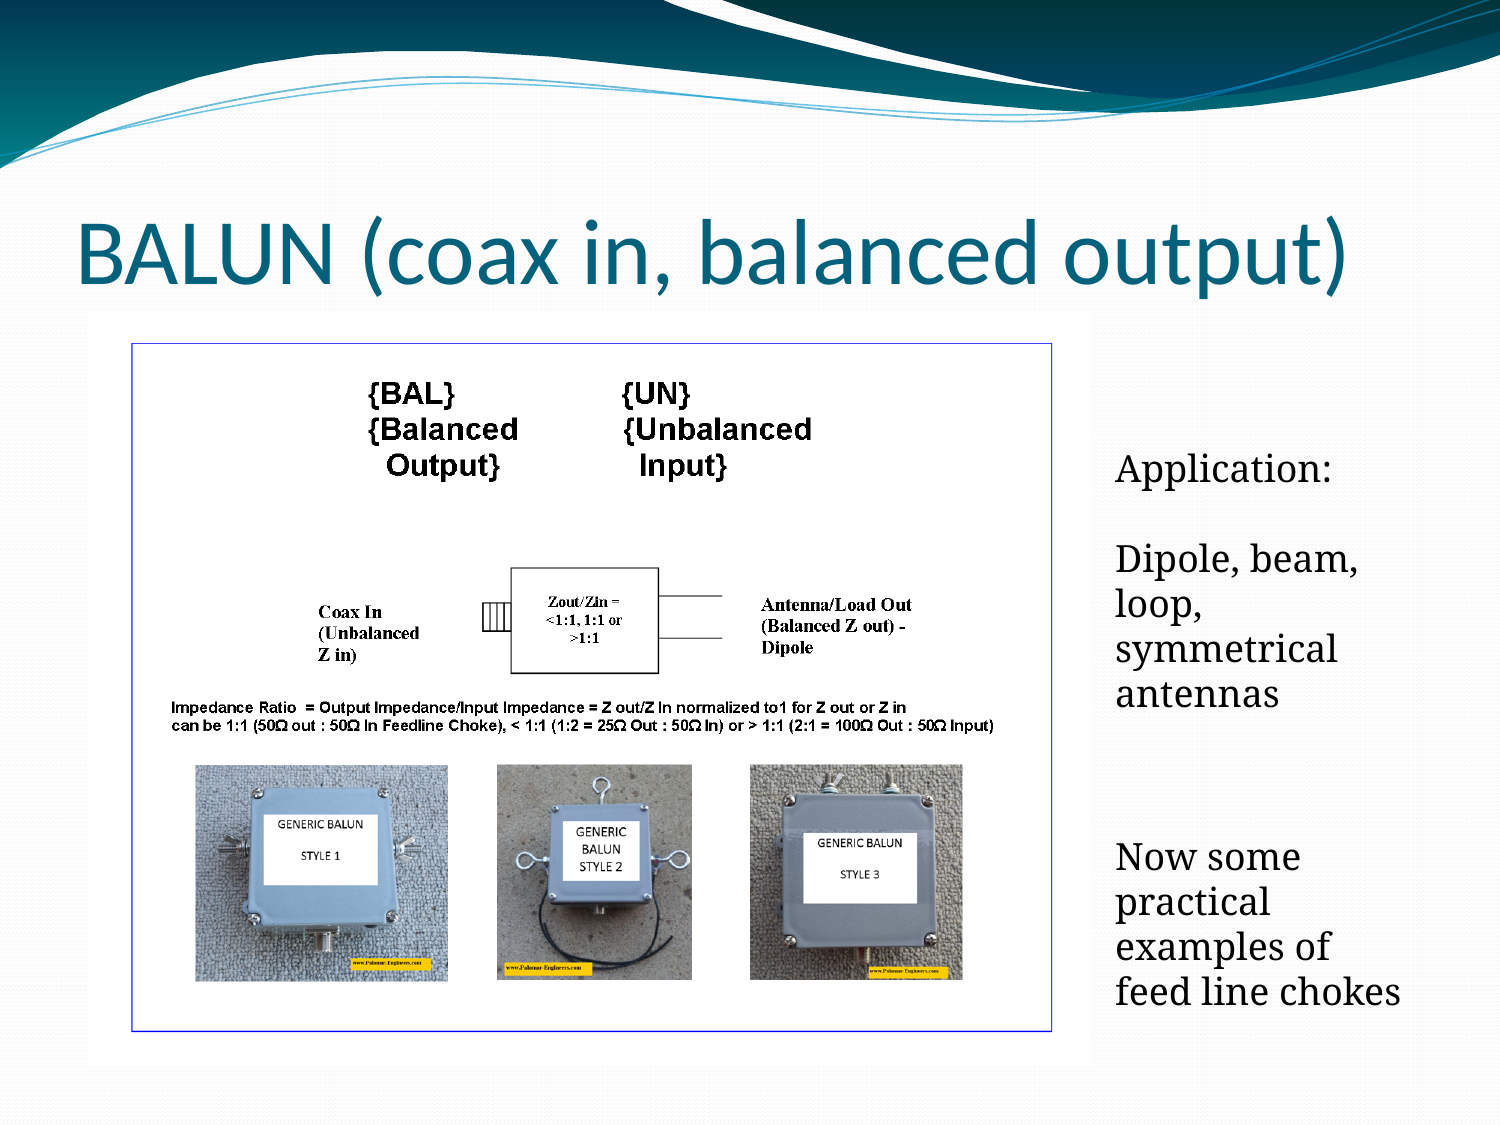

# BALUN (coax in, balanced output)
Application:
Dipole, beam, loop, symmetrical antennas
Now some practical examples of feed line chokes